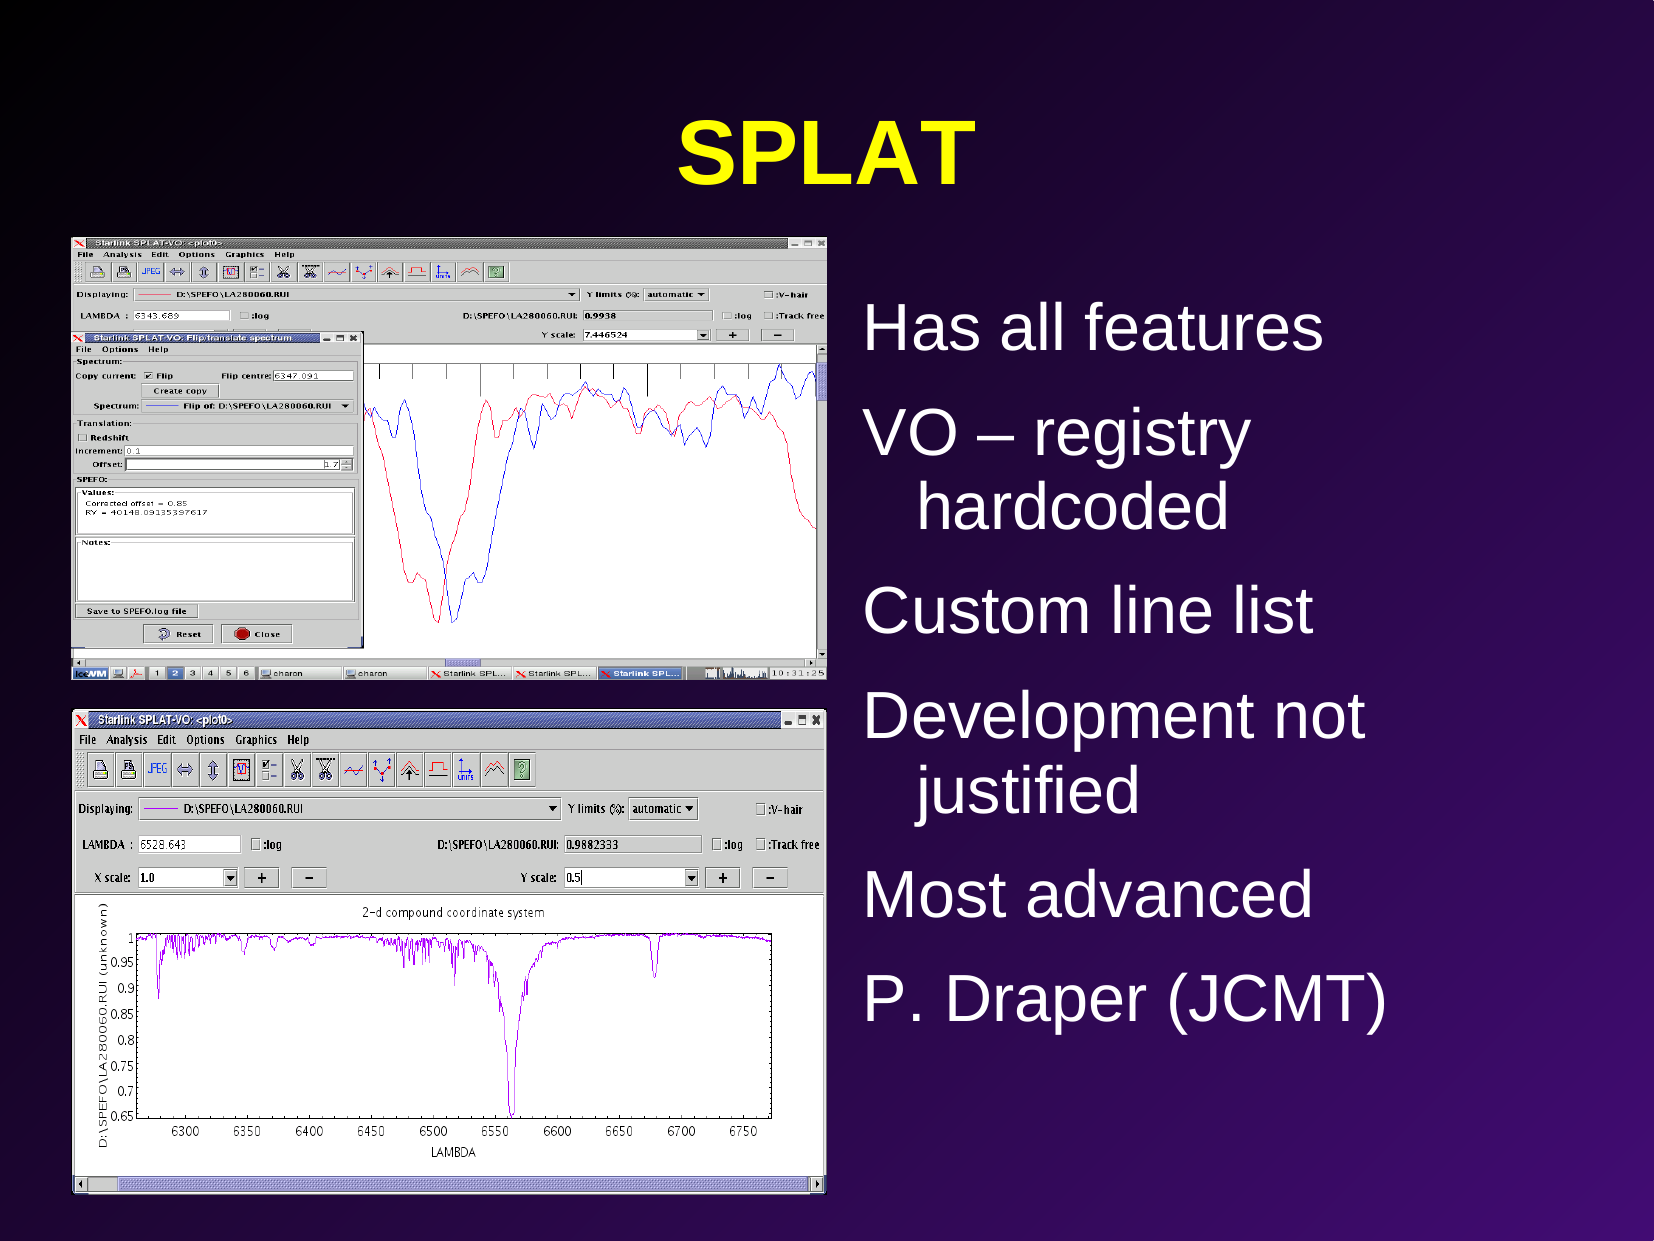

# SPLAT
Has all features
VO – registry hardcoded
Custom line list
Development not justified
Most advanced
P. Draper (JCMT)